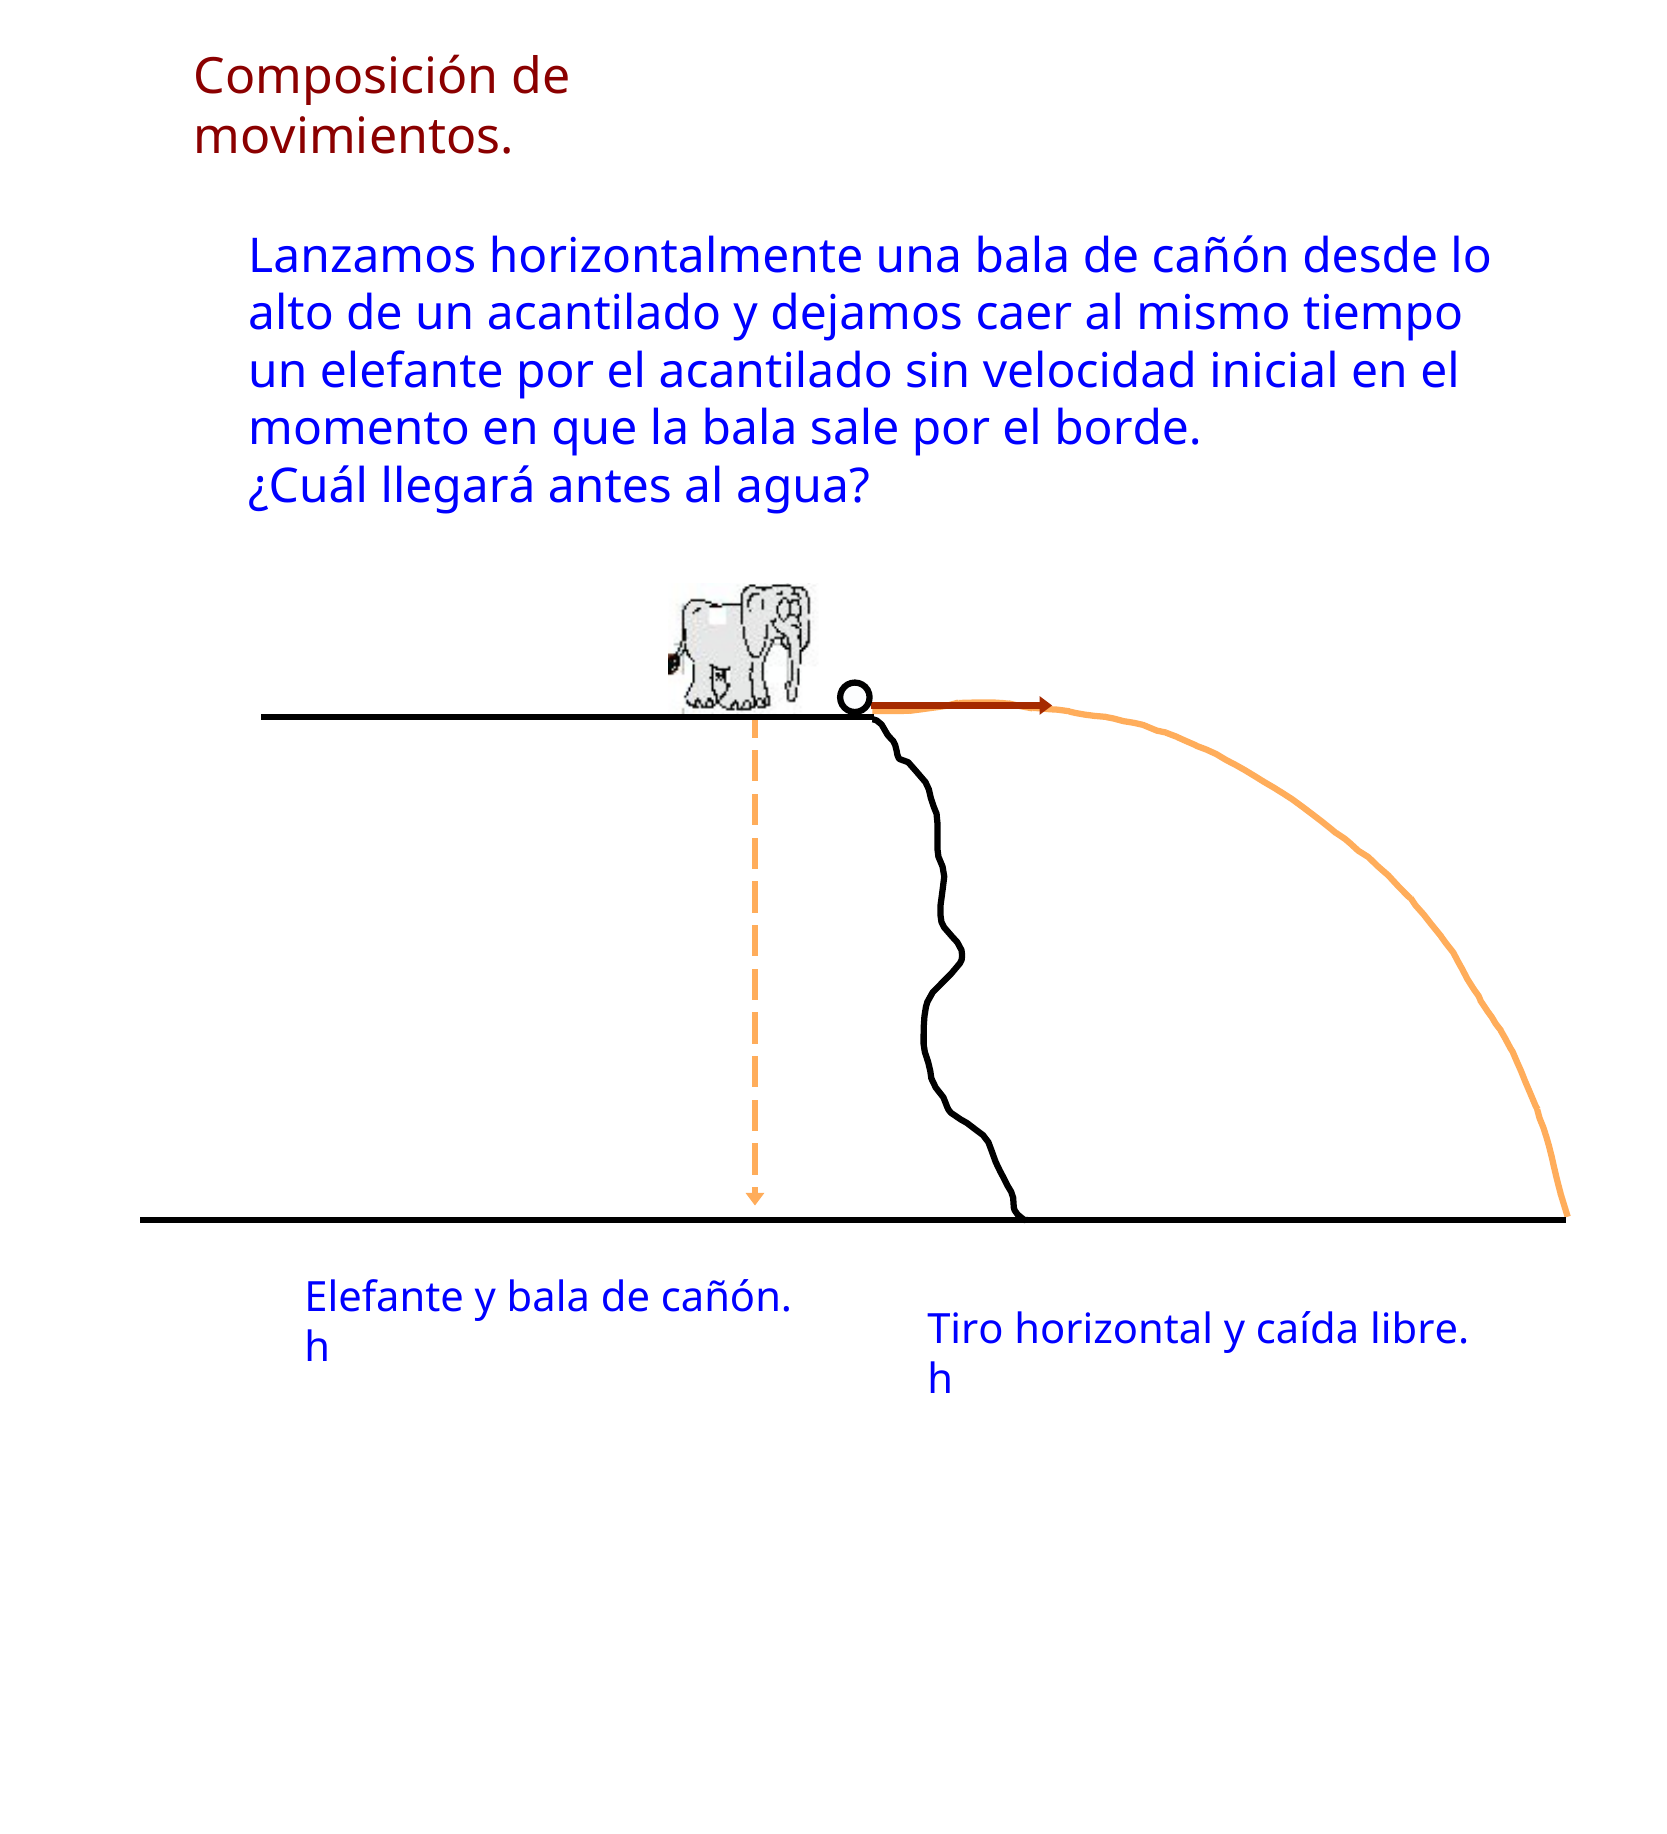

Composición de movimientos.
Lanzamos horizontalmente una bala de cañón desde lo alto de un acantilado y dejamos caer al mismo tiempo un elefante por el acantilado sin velocidad inicial en el momento en que la bala sale por el borde.
¿Cuál llegará antes al agua?
Elefante y bala de cañón.
http://www.schulphysik.de/java/physlet/applets/fall2.html
Tiro horizontal y caída libre.
http://www.youtube.com/watch?v=z24_ihikEqQ